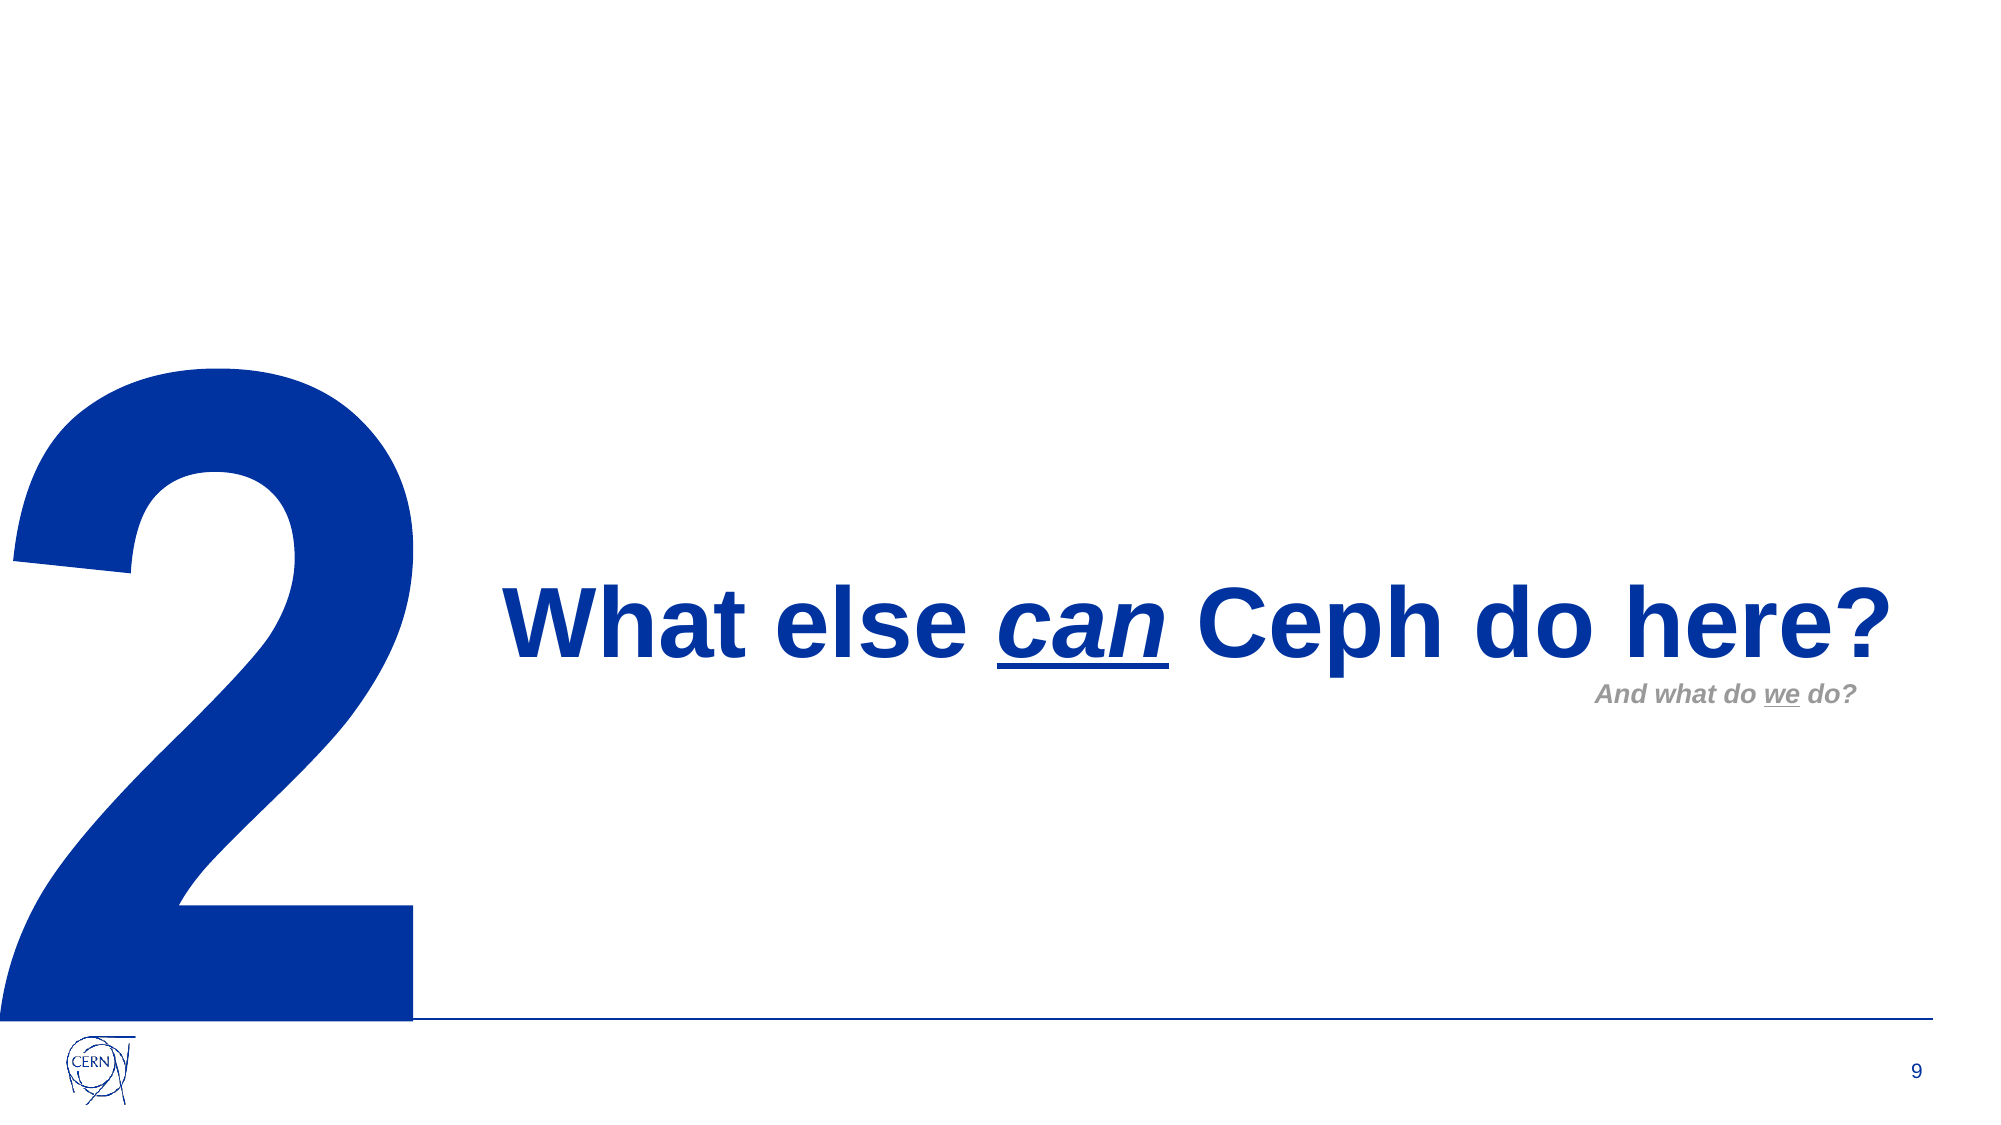

What else can Ceph do here?
And what do we do?
9